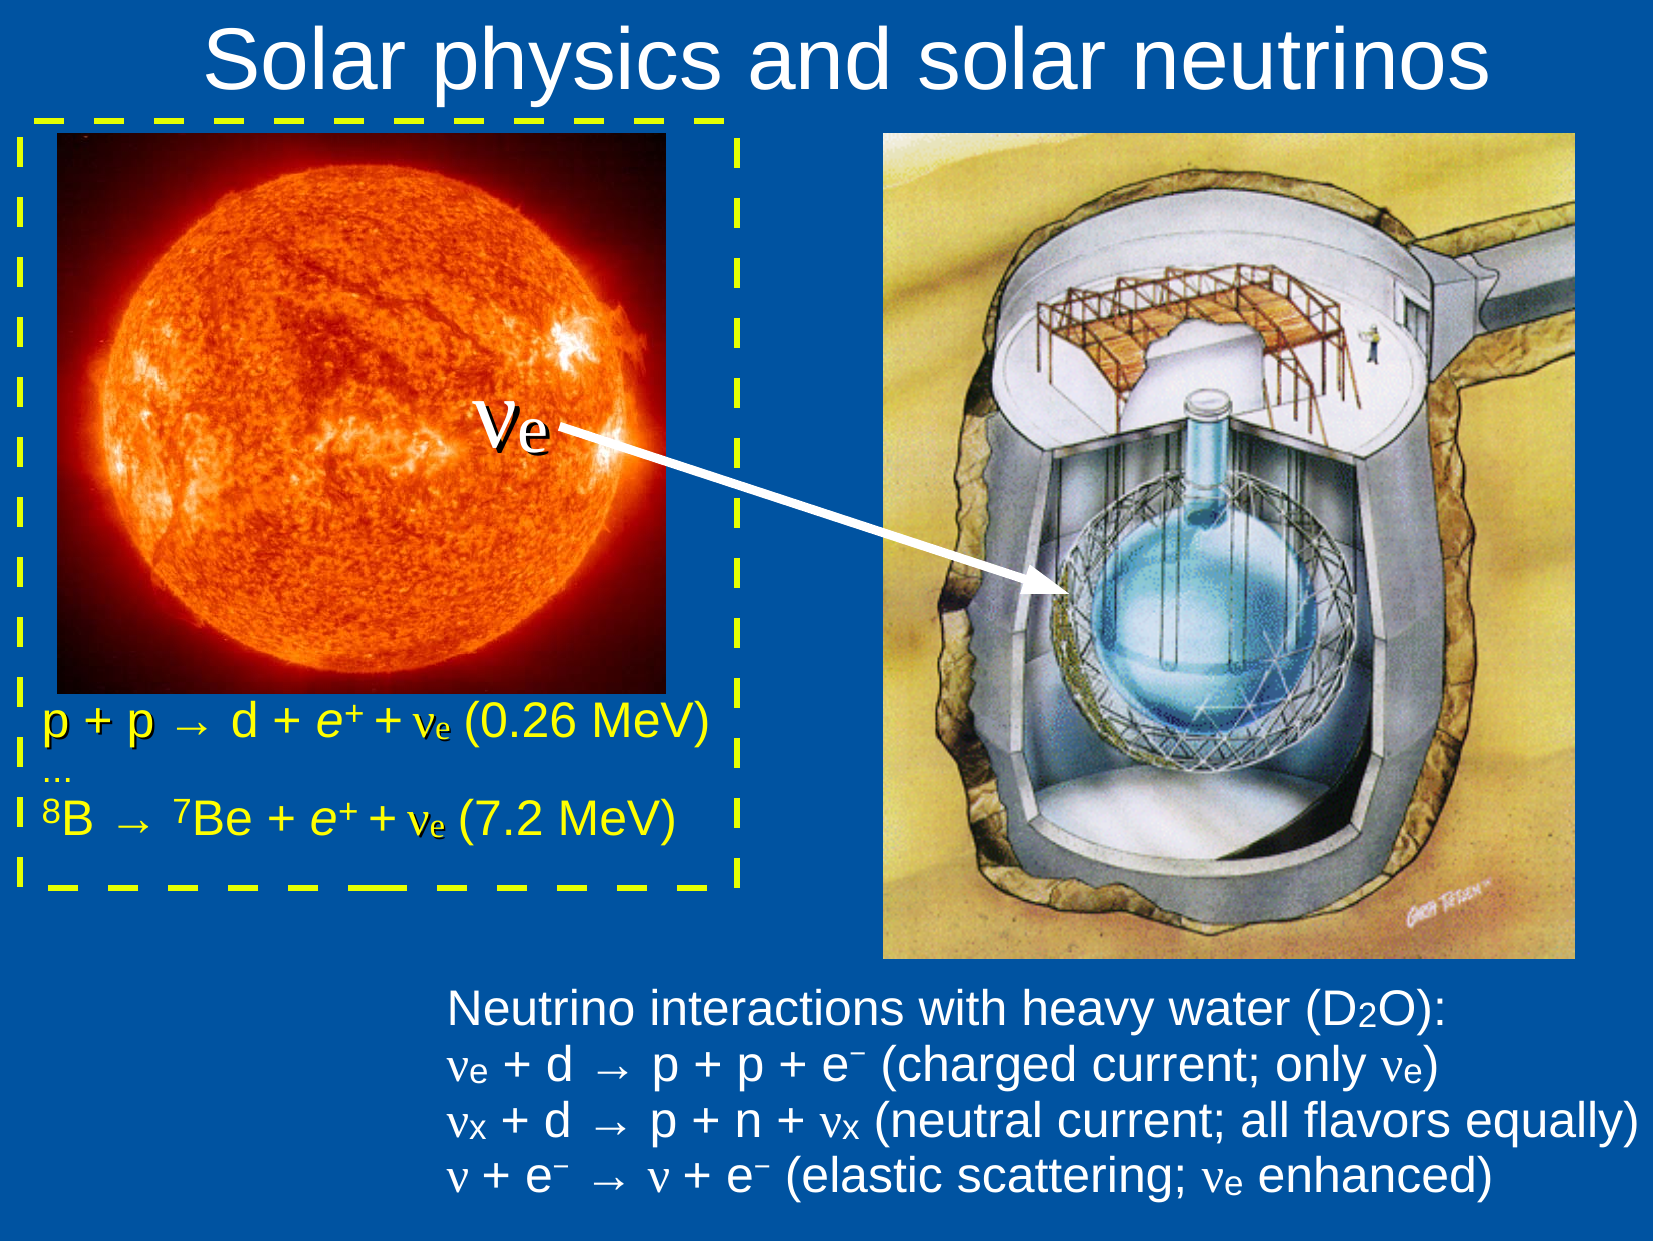

Solar physics and solar neutrinos
νe
p + p → d + e+ + νe (0.26 MeV)
...
8B → 7Be + e+ + νe (7.2 MeV)
Neutrino interactions with heavy water (D2O):
νe + d → p + p + e− (charged current; only νe)
νx + d → p + n + νx (neutral current; all flavors equally)
ν + e− → ν + e− (elastic scattering; νe enhanced)